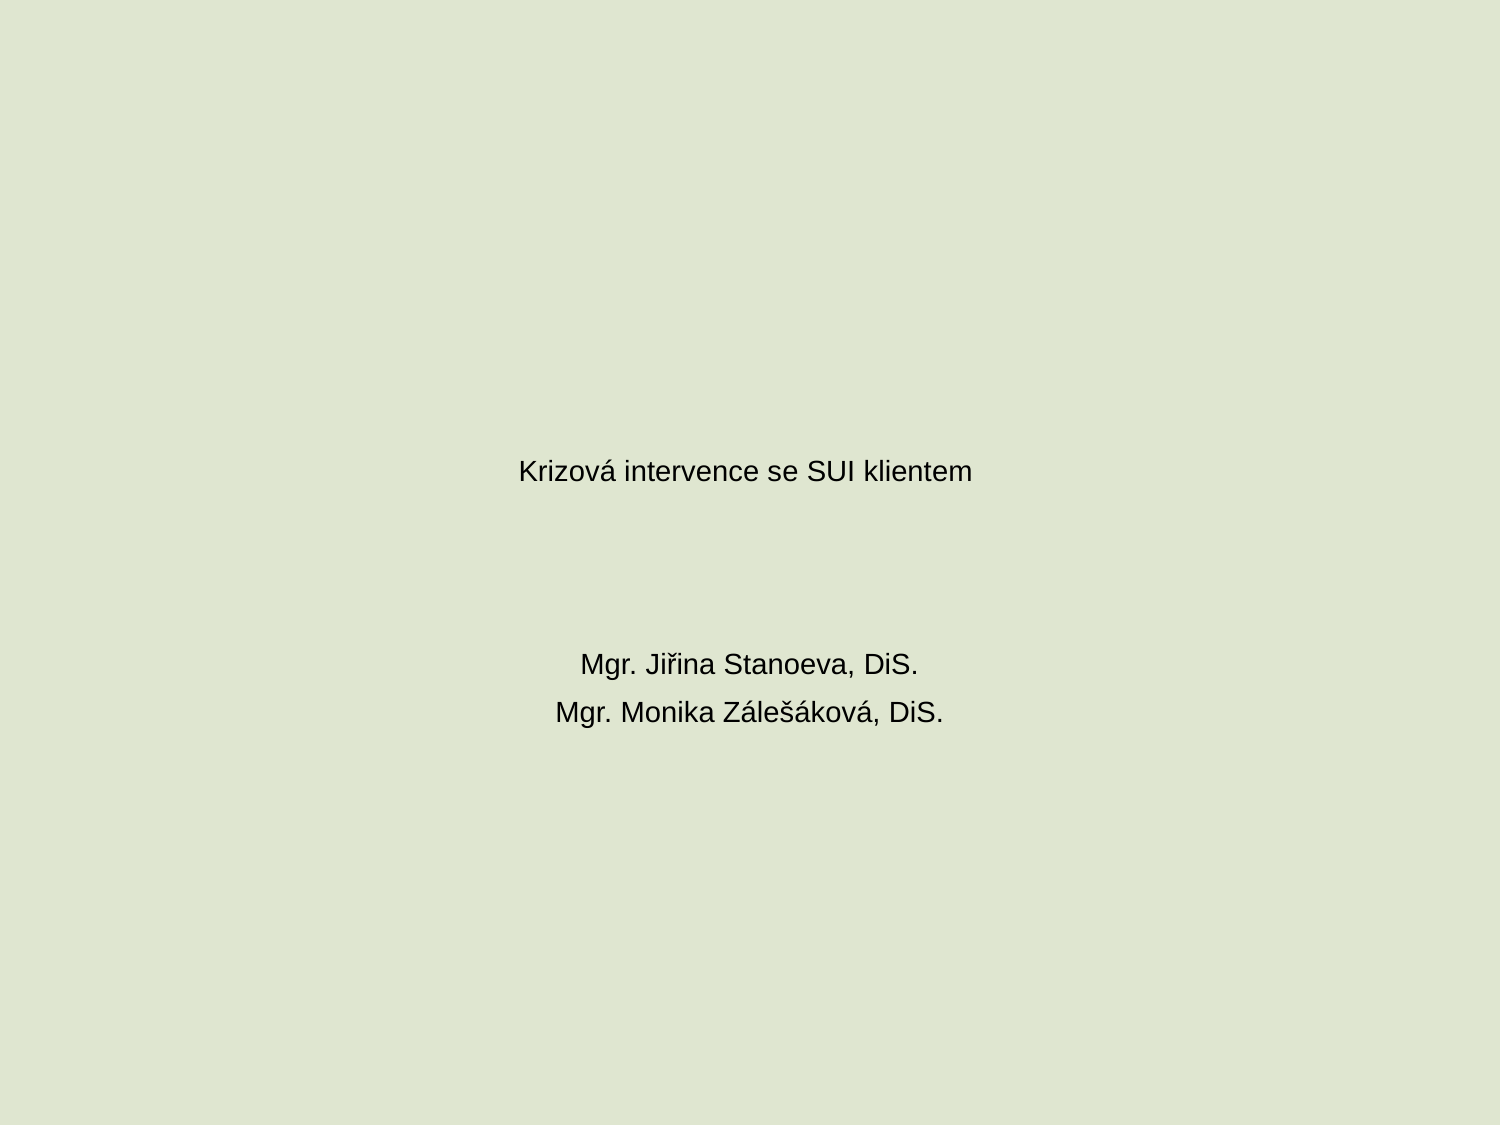

# Krizová intervence se SUI klientem
Mgr. Jiřina Stanoeva, DiS.
Mgr. Monika Zálešáková, DiS.